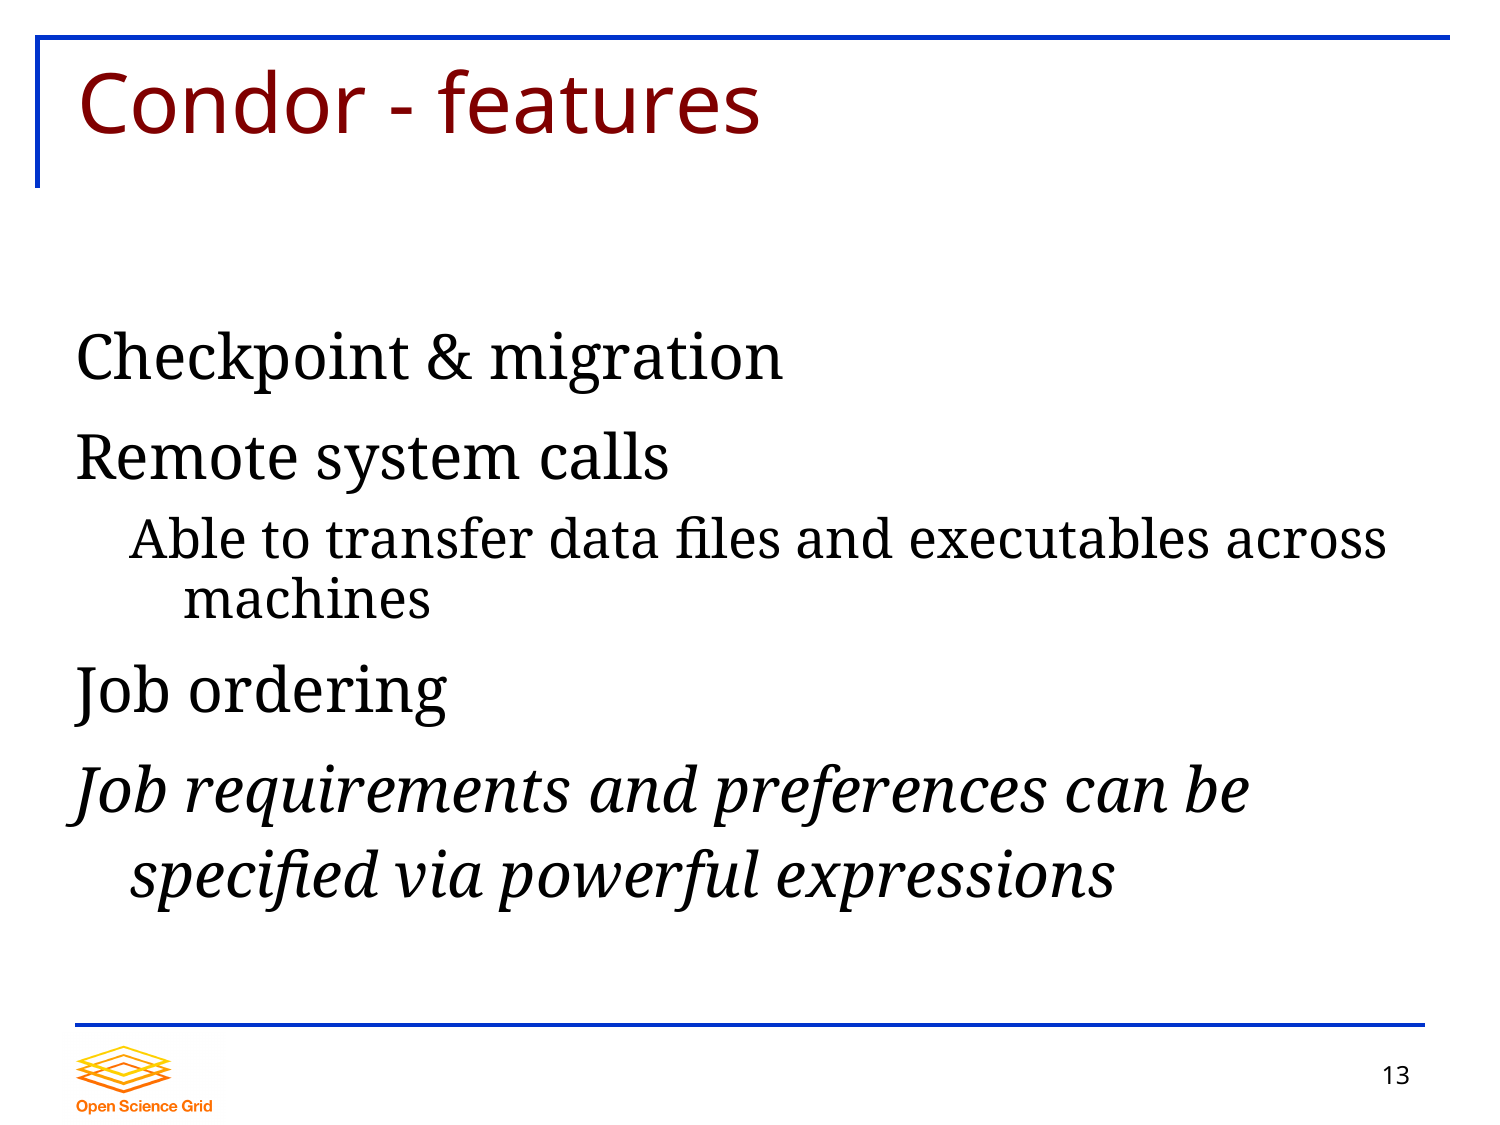

# Condor - features
Checkpoint & migration
Remote system calls
Able to transfer data files and executables across machines
Job ordering
Job requirements and preferences can be specified via powerful expressions
13